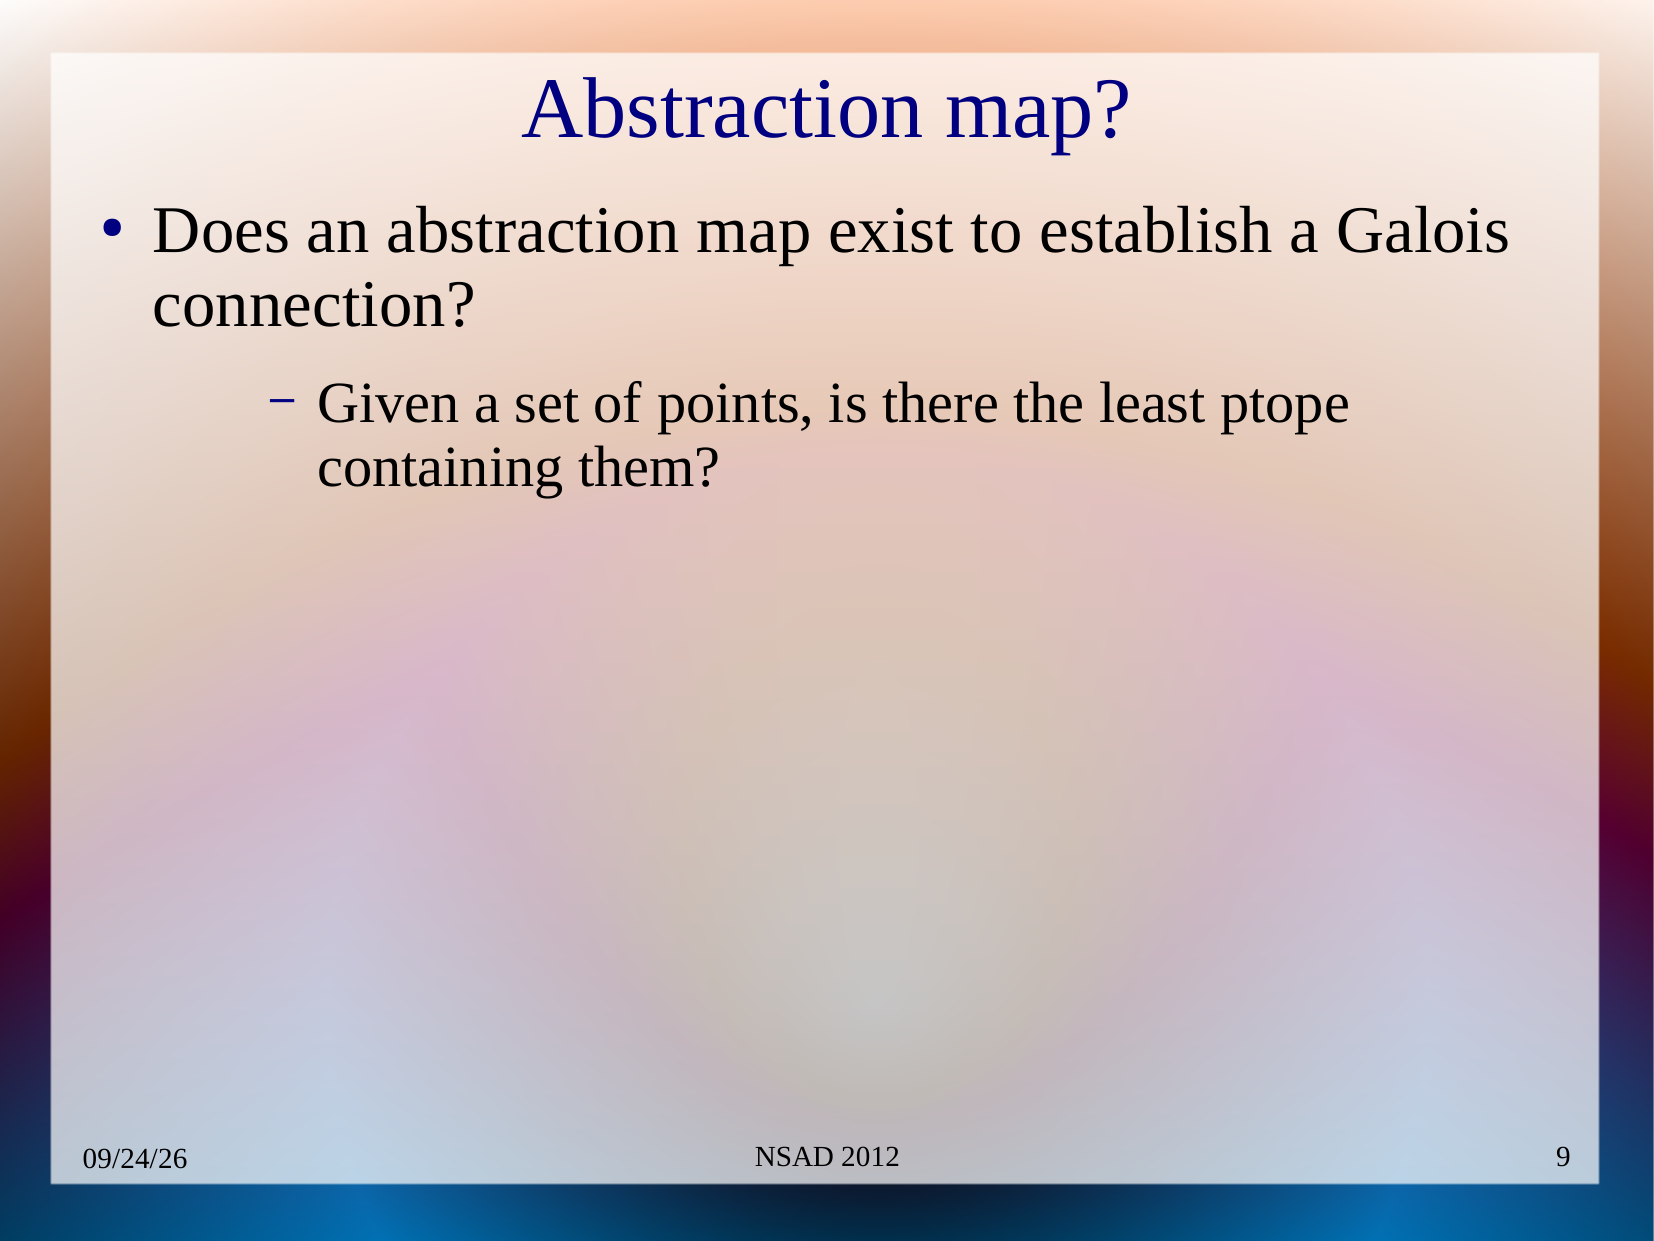

# Abstraction map?
Does an abstraction map exist to establish a Galois connection?
Given a set of points, is there the least ptope containing them?
NSAD 2012
9